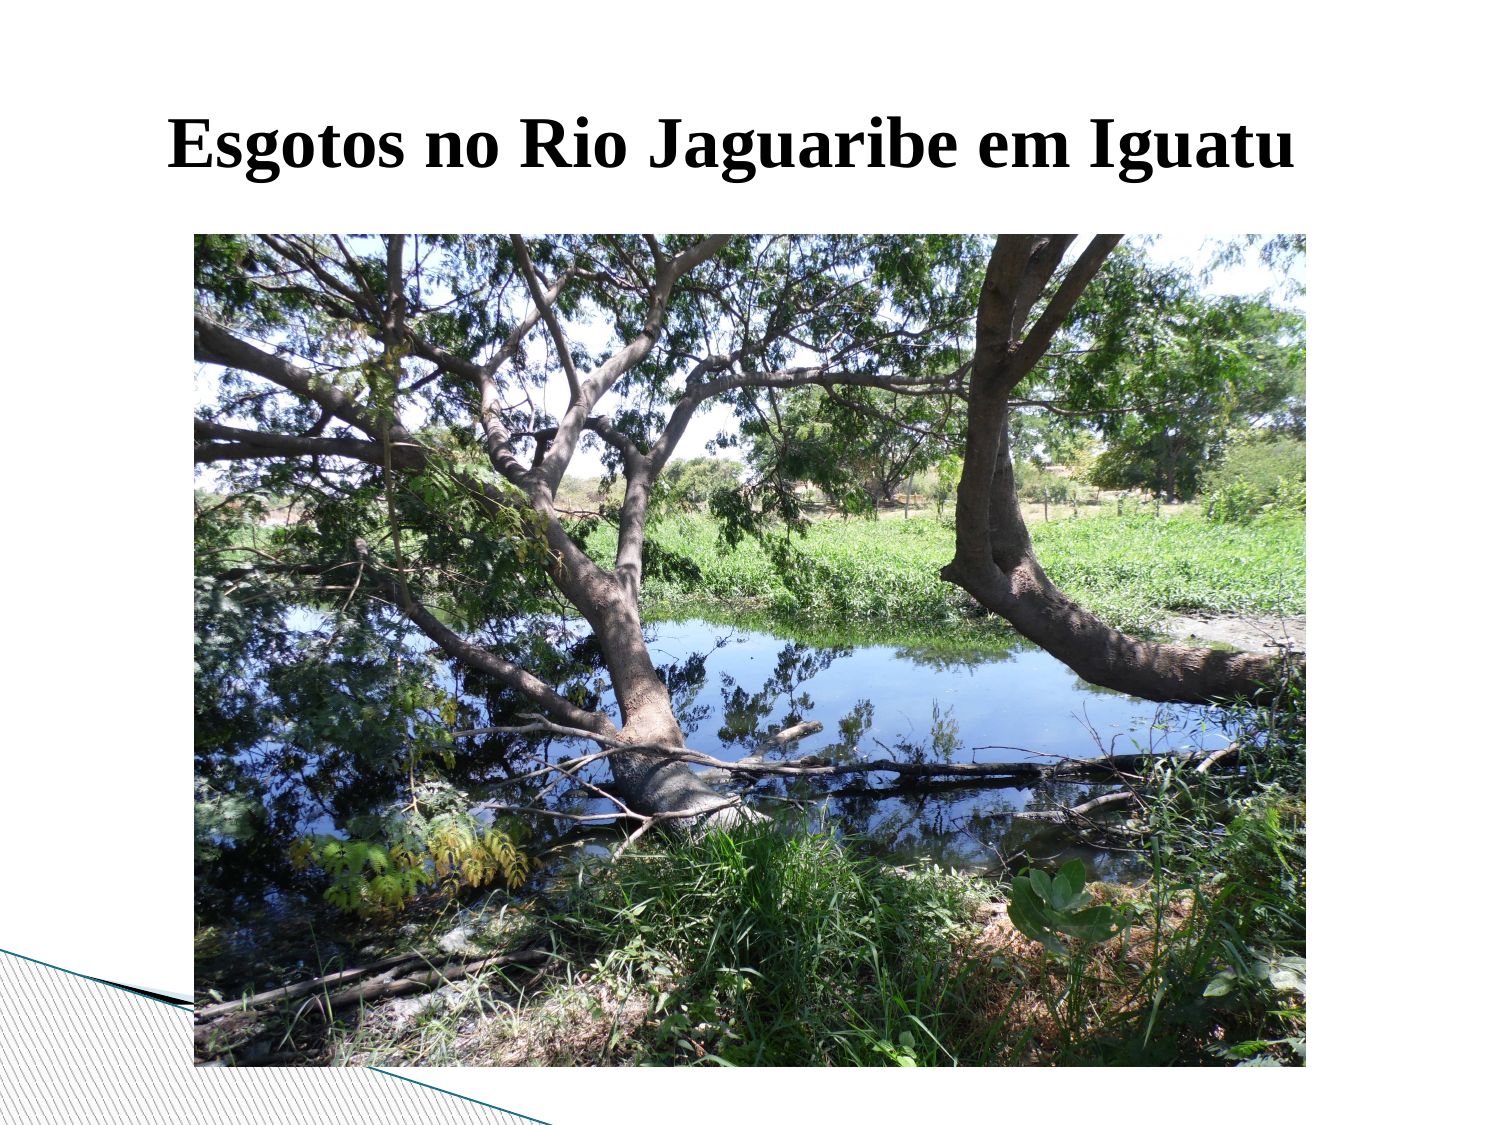

# Esgotos no Rio Jaguaribe em Iguatu